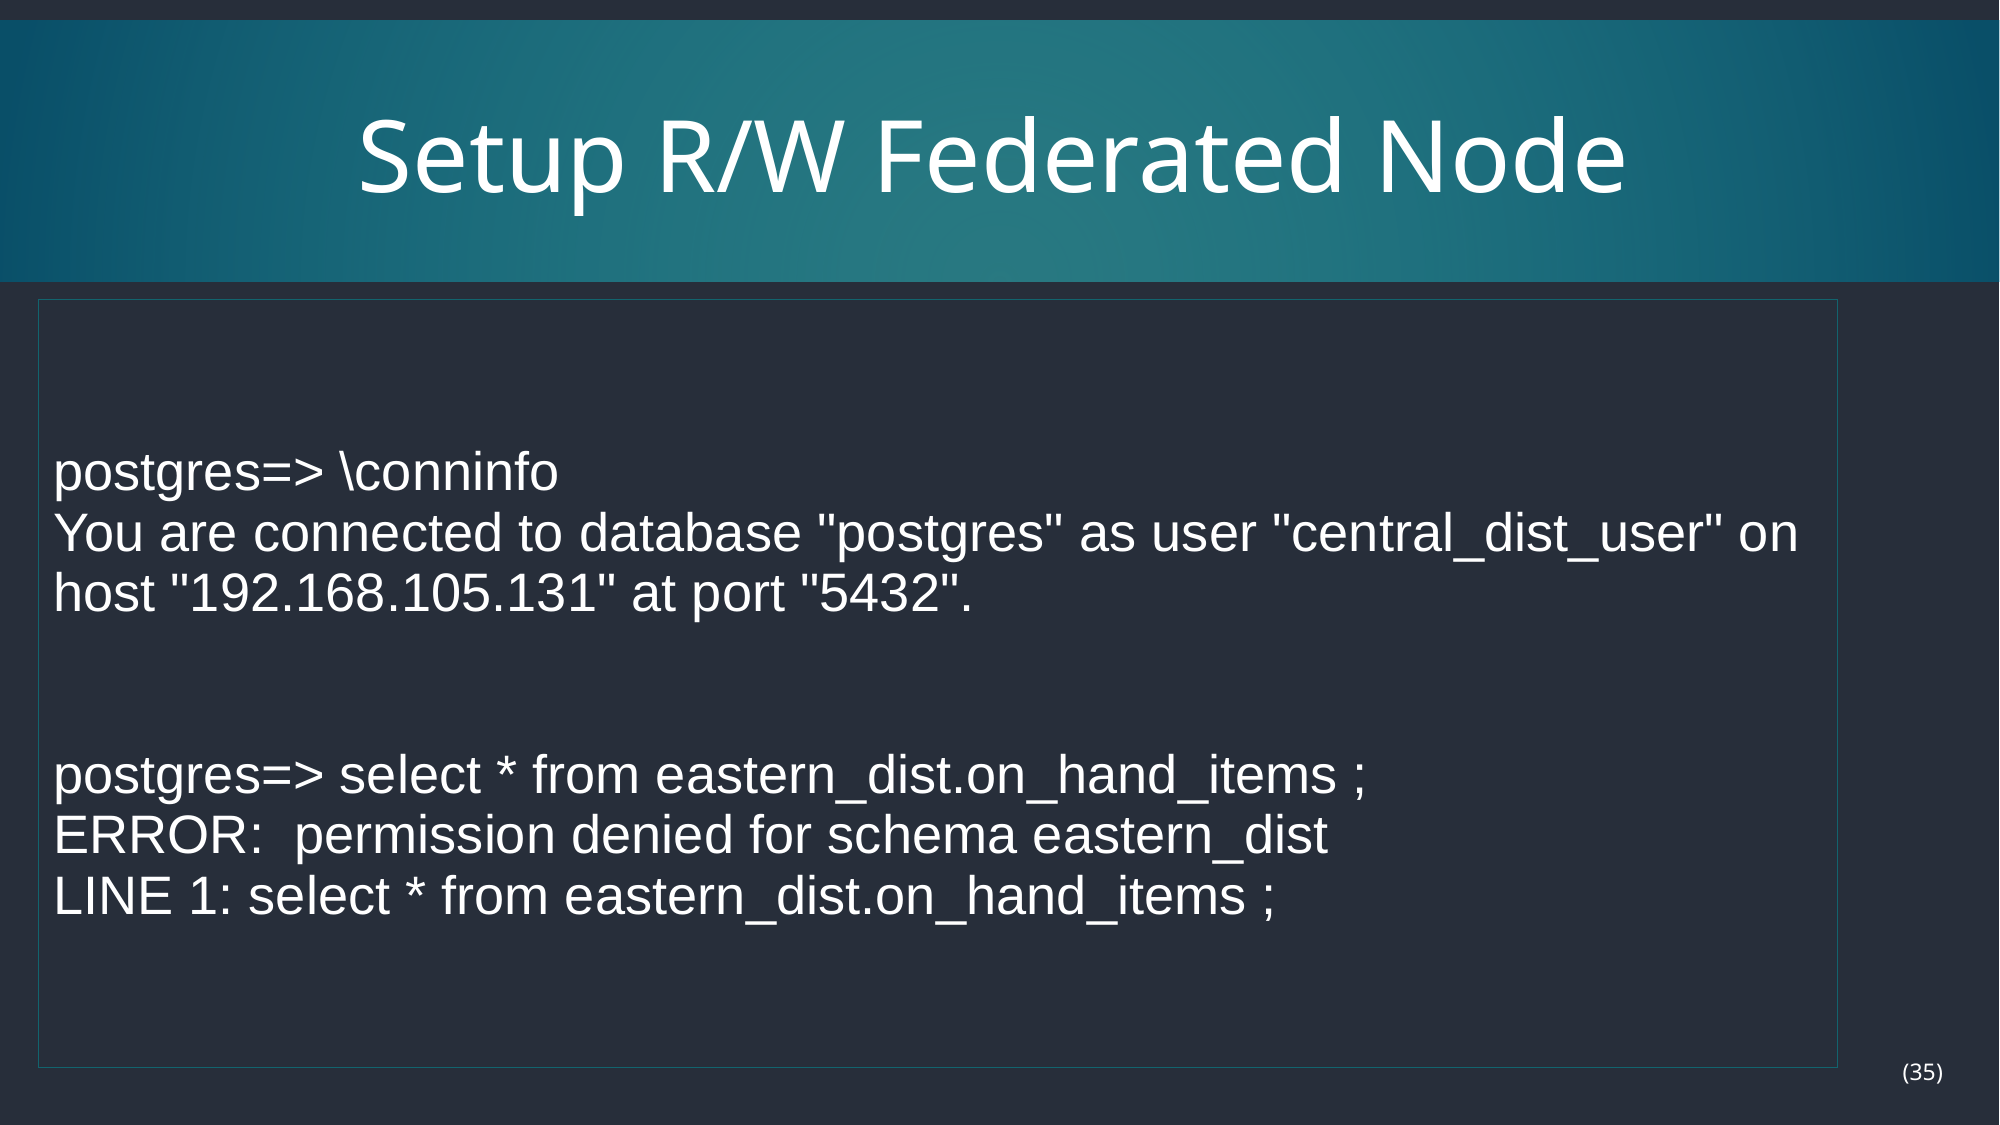

Setup R/W Federated Node
postgres=> \conninfo
You are connected to database "postgres" as user "central_dist_user" on host "192.168.105.131" at port "5432".
postgres=> select * from eastern_dist.on_hand_items ;
ERROR: permission denied for schema eastern_dist
LINE 1: select * from eastern_dist.on_hand_items ;